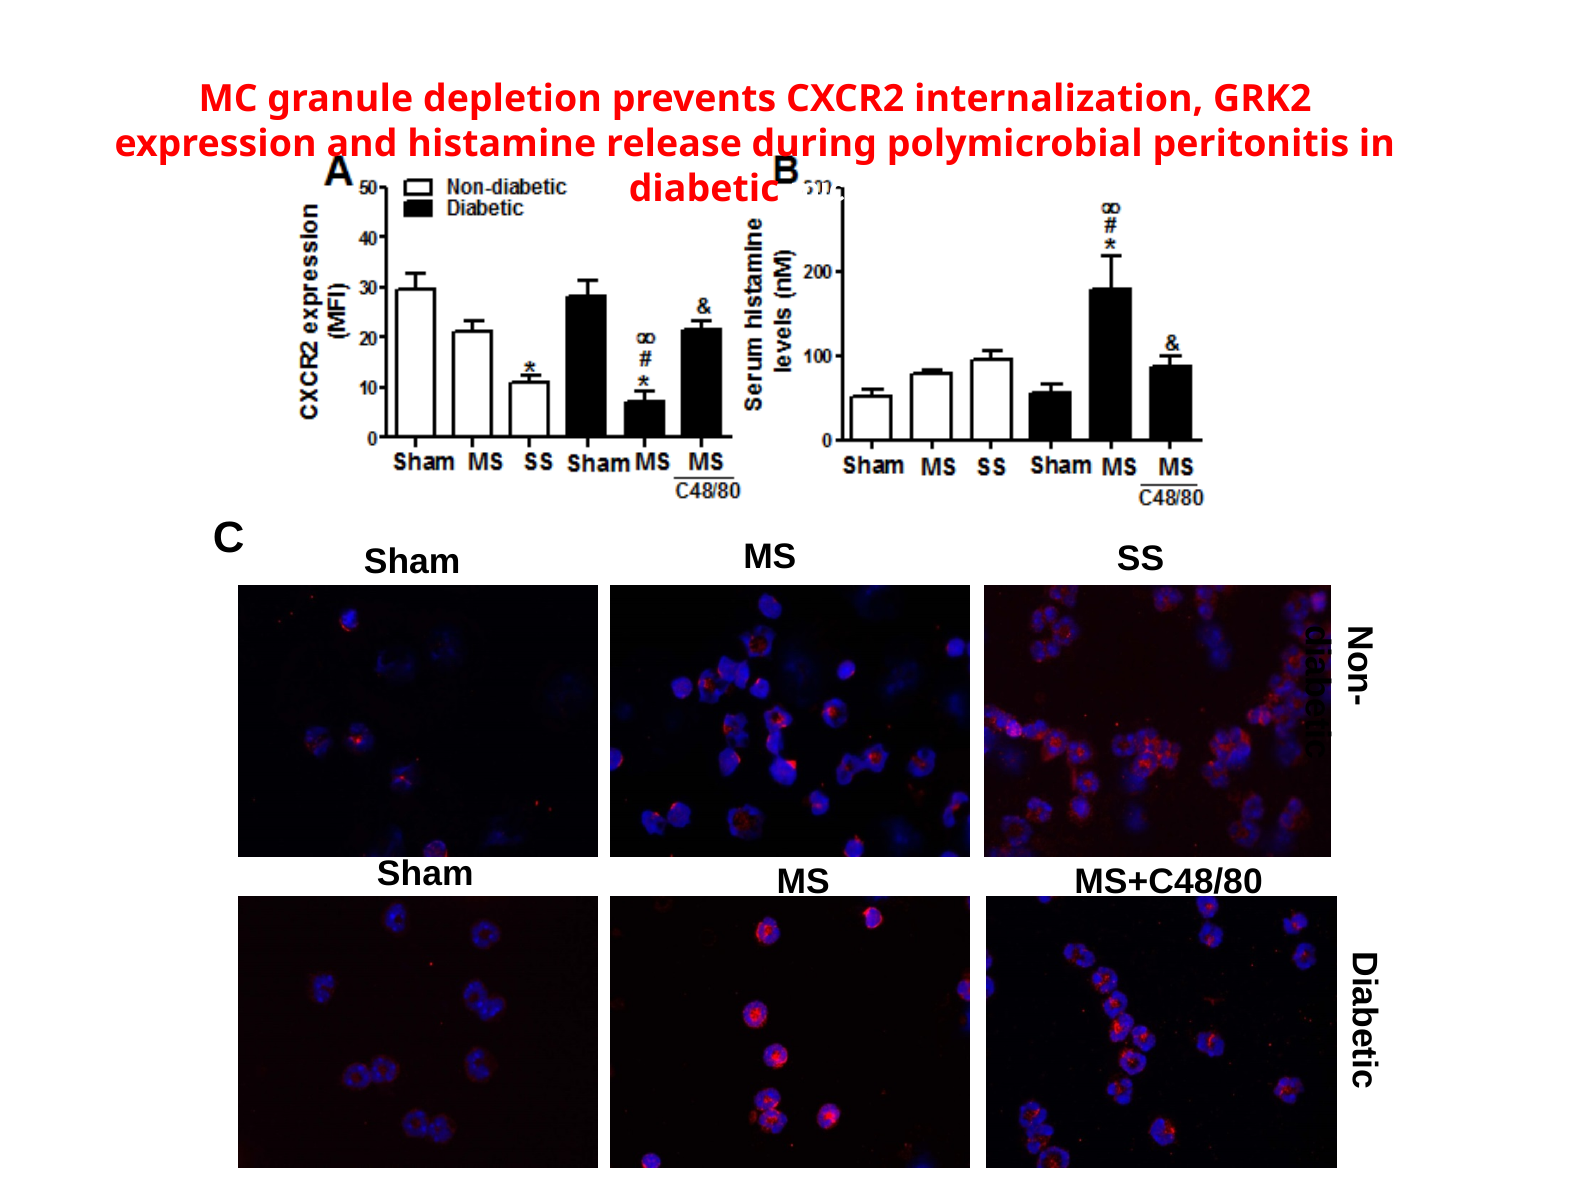

MC granule depletion prevents CXCR2 internalization and histamine release during MC granule depletion prevents CXCR2 internalization, GRK2 expression and histamine release during polymicrobial peritonitis in diabetic mice.
C
MS
SS
Sham
Non-diabetic
Sham
MS
MS+C48/80
Diabetic